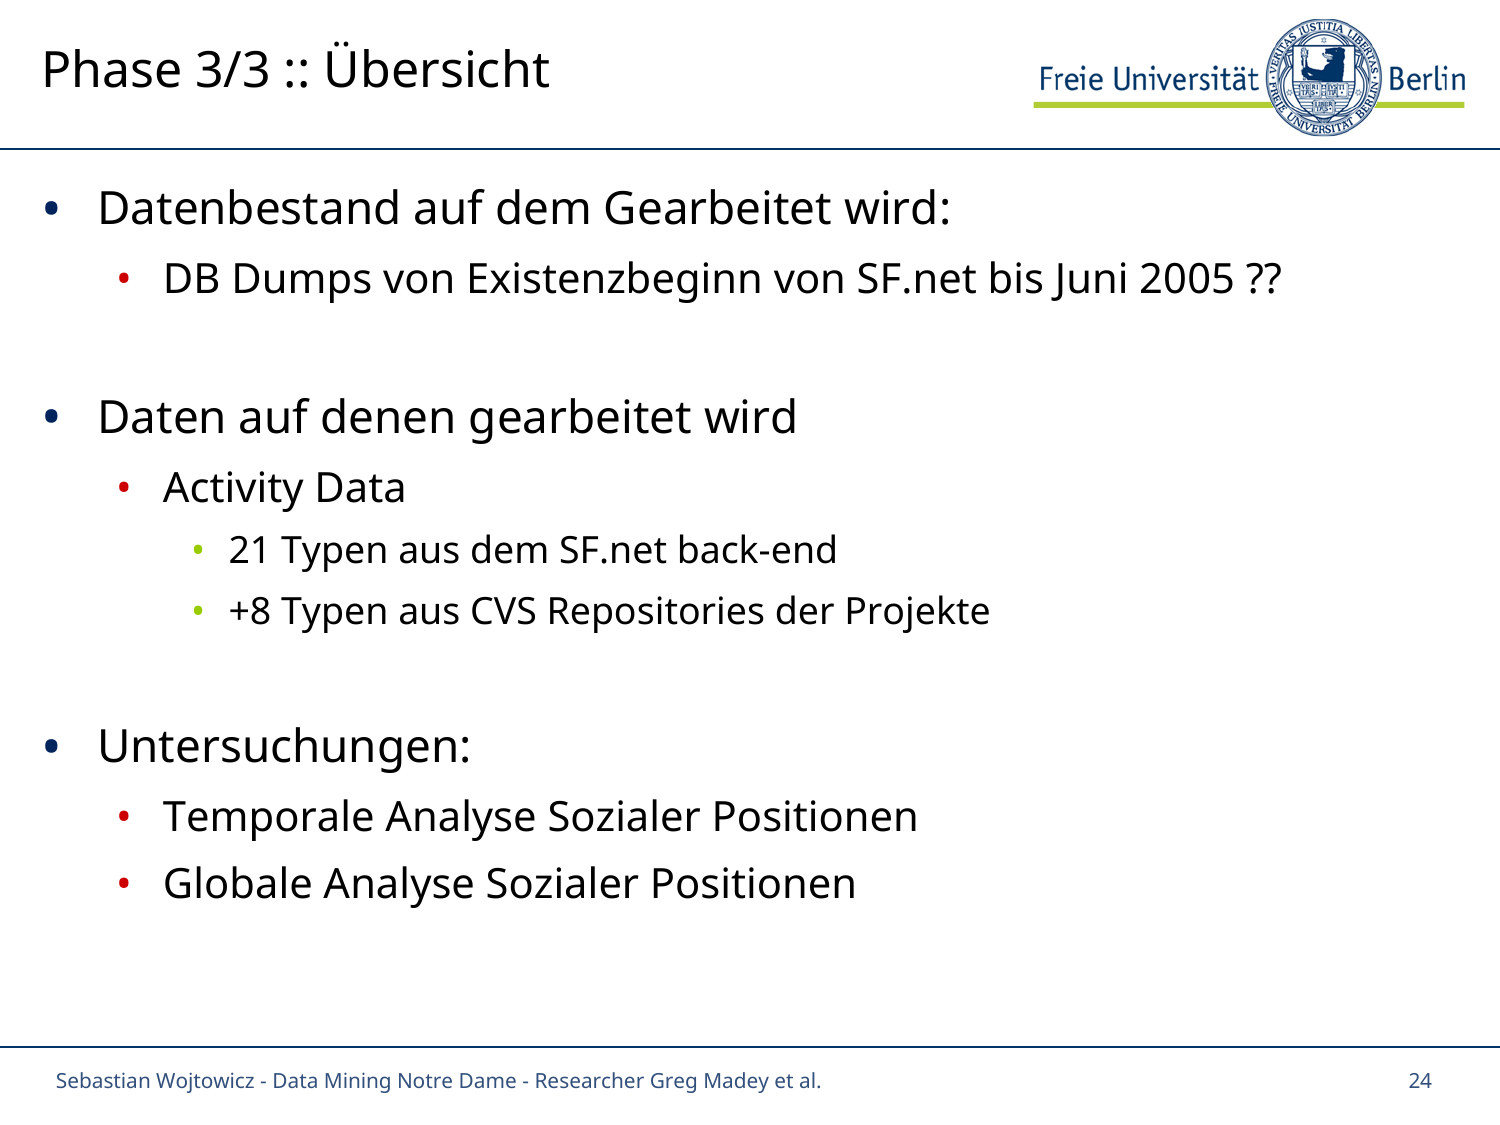

# Phase 3/3 :: Übersicht
Datenbestand auf dem Gearbeitet wird:
DB Dumps von Existenzbeginn von SF.net bis Juni 2005 ??
Daten auf denen gearbeitet wird
Activity Data
21 Typen aus dem SF.net back-end
+8 Typen aus CVS Repositories der Projekte
Untersuchungen:
Temporale Analyse Sozialer Positionen
Globale Analyse Sozialer Positionen
Sebastian Wojtowicz - Data Mining Notre Dame - Researcher Greg Madey et al.
24